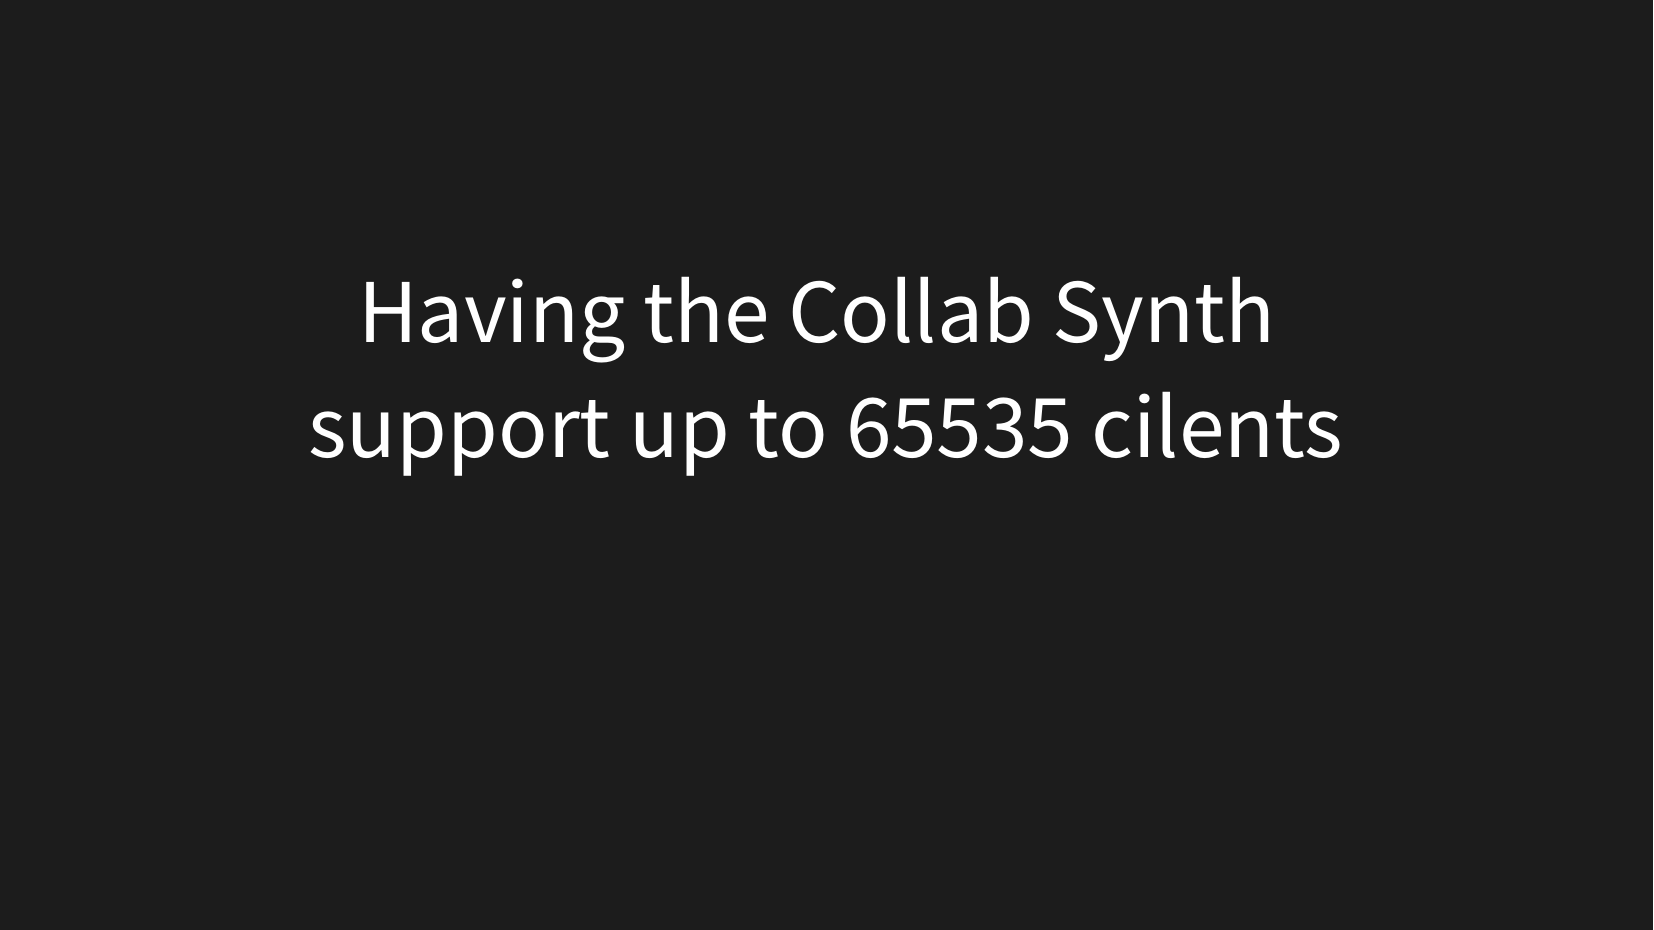

# Having the Collab Synth support up to 65535 cilents